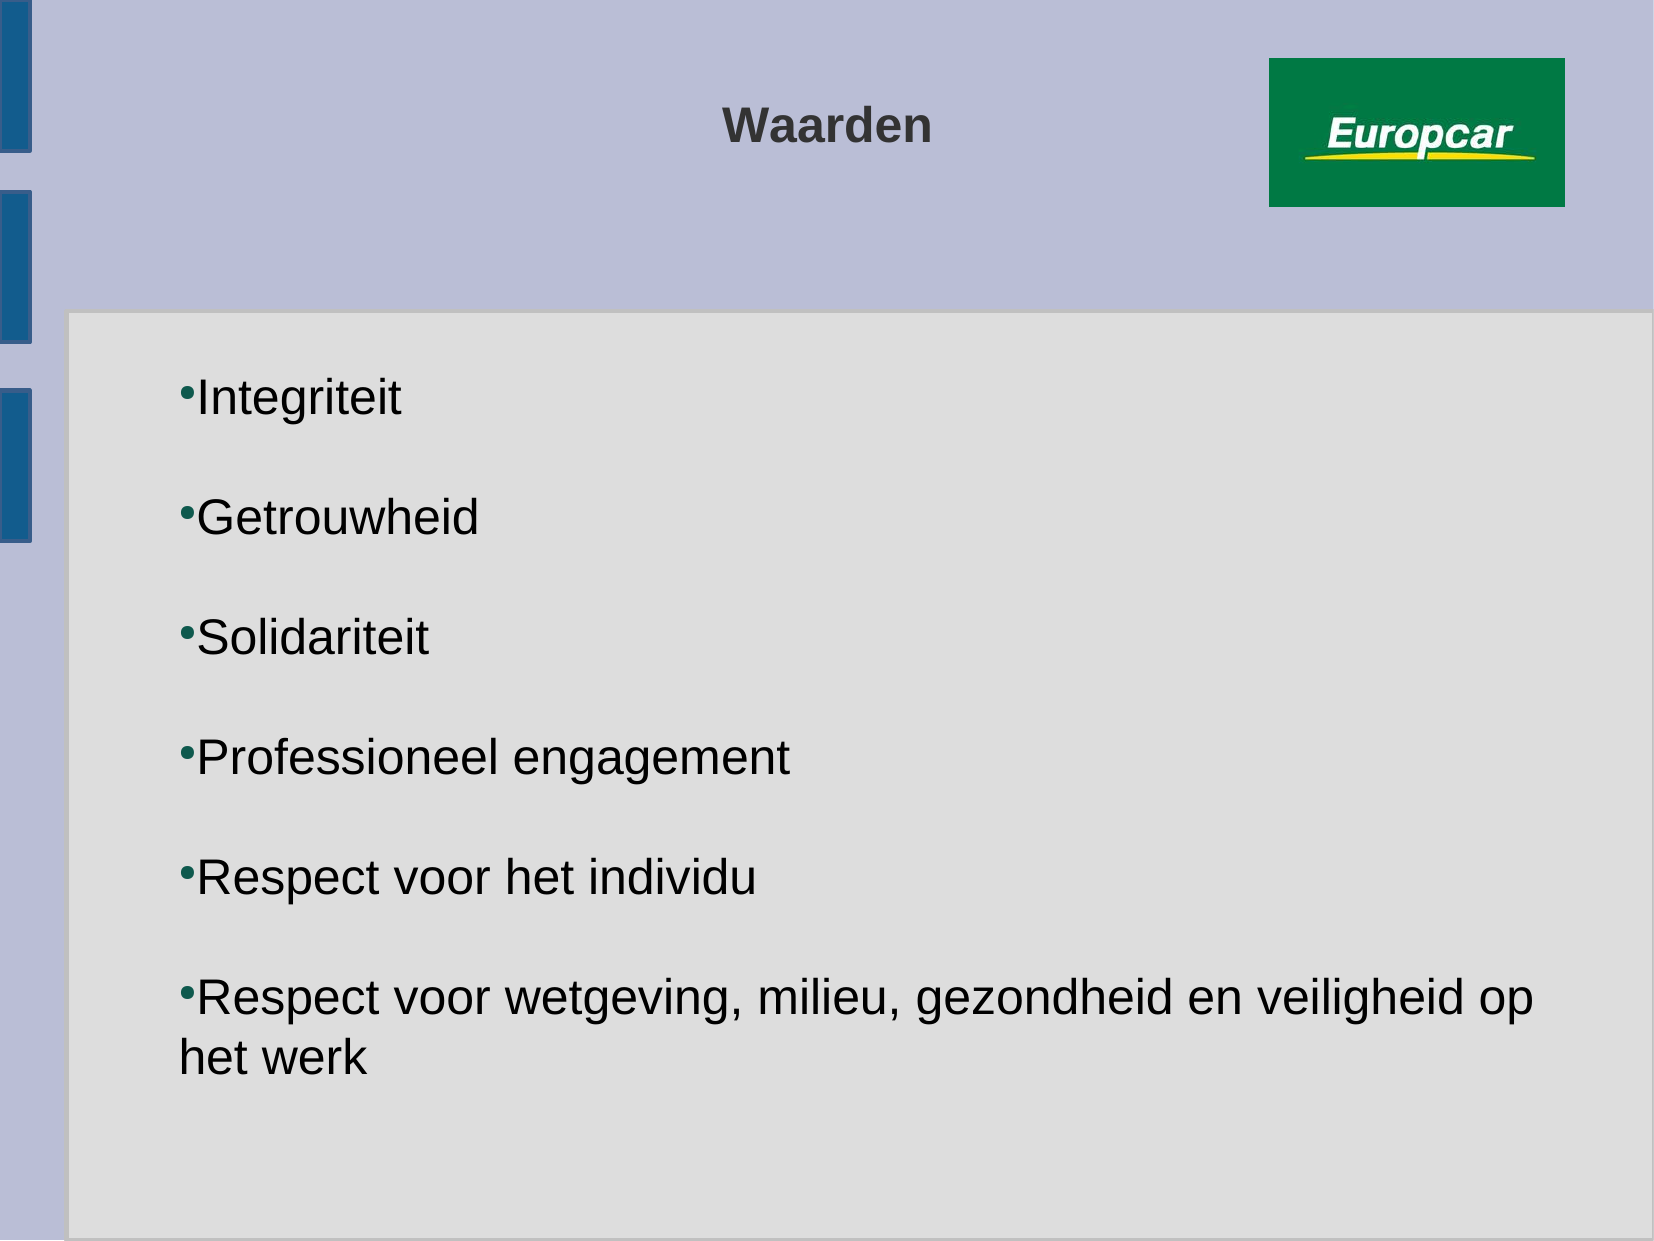

# Waarden
Integriteit
Getrouwheid
Solidariteit
Professioneel engagement
Respect voor het individu
Respect voor wetgeving, milieu, gezondheid en veiligheid op het werk